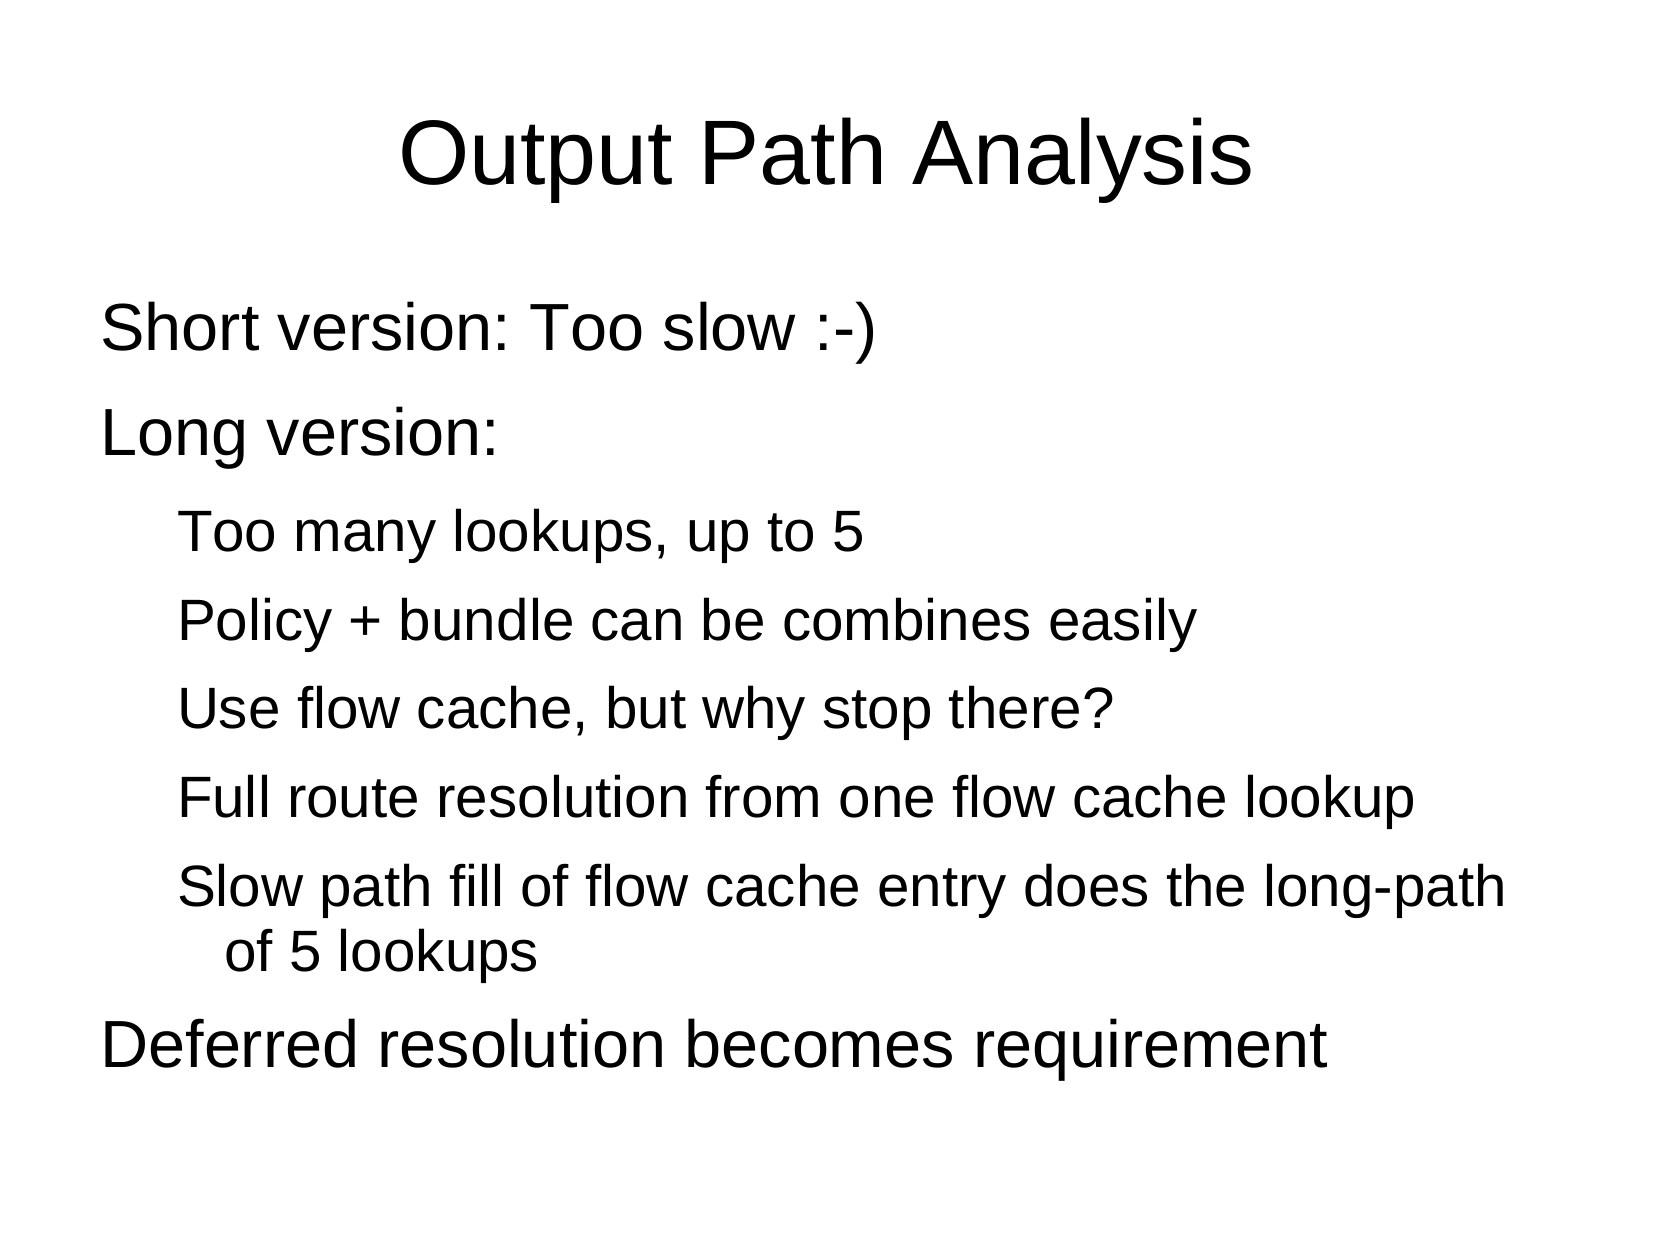

# Output Path Analysis
Short version: Too slow :-)
Long version:
Too many lookups, up to 5
Policy + bundle can be combines easily
Use flow cache, but why stop there?
Full route resolution from one flow cache lookup
Slow path fill of flow cache entry does the long-path of 5 lookups
Deferred resolution becomes requirement